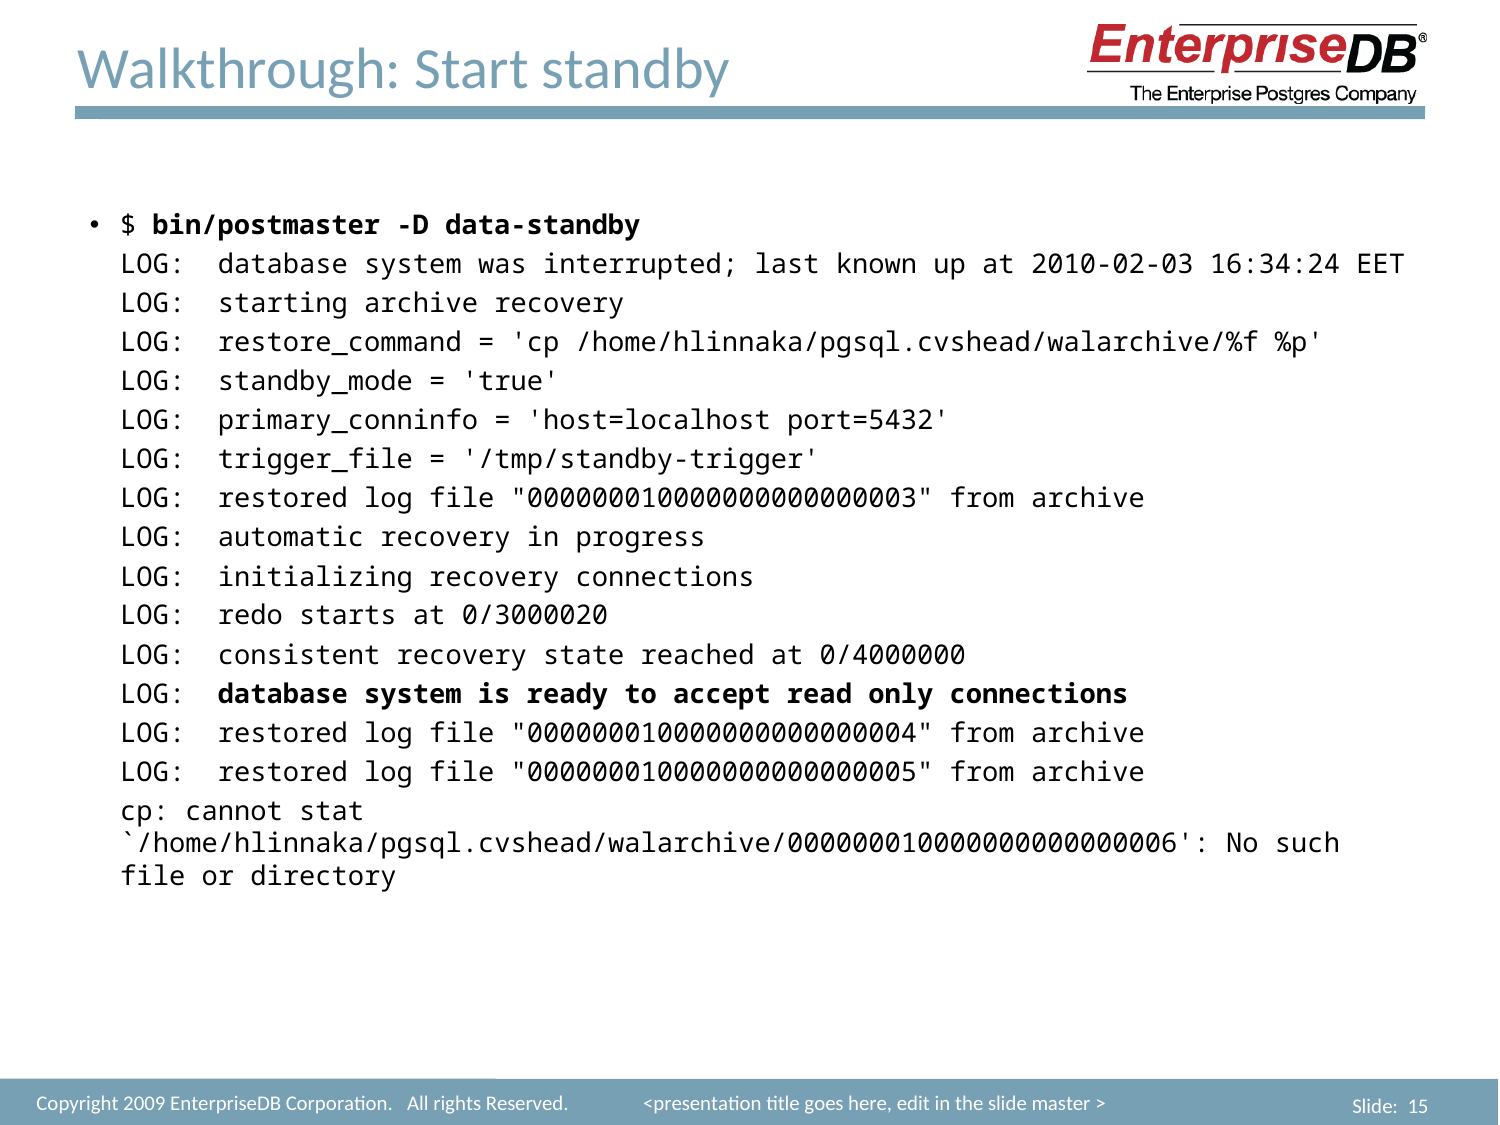

# Walkthrough: Start standby
$ bin/postmaster -D data-standby
LOG: database system was interrupted; last known up at 2010-02-03 16:34:24 EET
LOG: starting archive recovery
LOG: restore_command = 'cp /home/hlinnaka/pgsql.cvshead/walarchive/%f %p'
LOG: standby_mode = 'true'
LOG: primary_conninfo = 'host=localhost port=5432'
LOG: trigger_file = '/tmp/standby-trigger'
LOG: restored log file "000000010000000000000003" from archive
LOG: automatic recovery in progress
LOG: initializing recovery connections
LOG: redo starts at 0/3000020
LOG: consistent recovery state reached at 0/4000000
LOG: database system is ready to accept read only connections
LOG: restored log file "000000010000000000000004" from archive
LOG: restored log file "000000010000000000000005" from archive
cp: cannot stat `/home/hlinnaka/pgsql.cvshead/walarchive/000000010000000000000006': No such file or directory